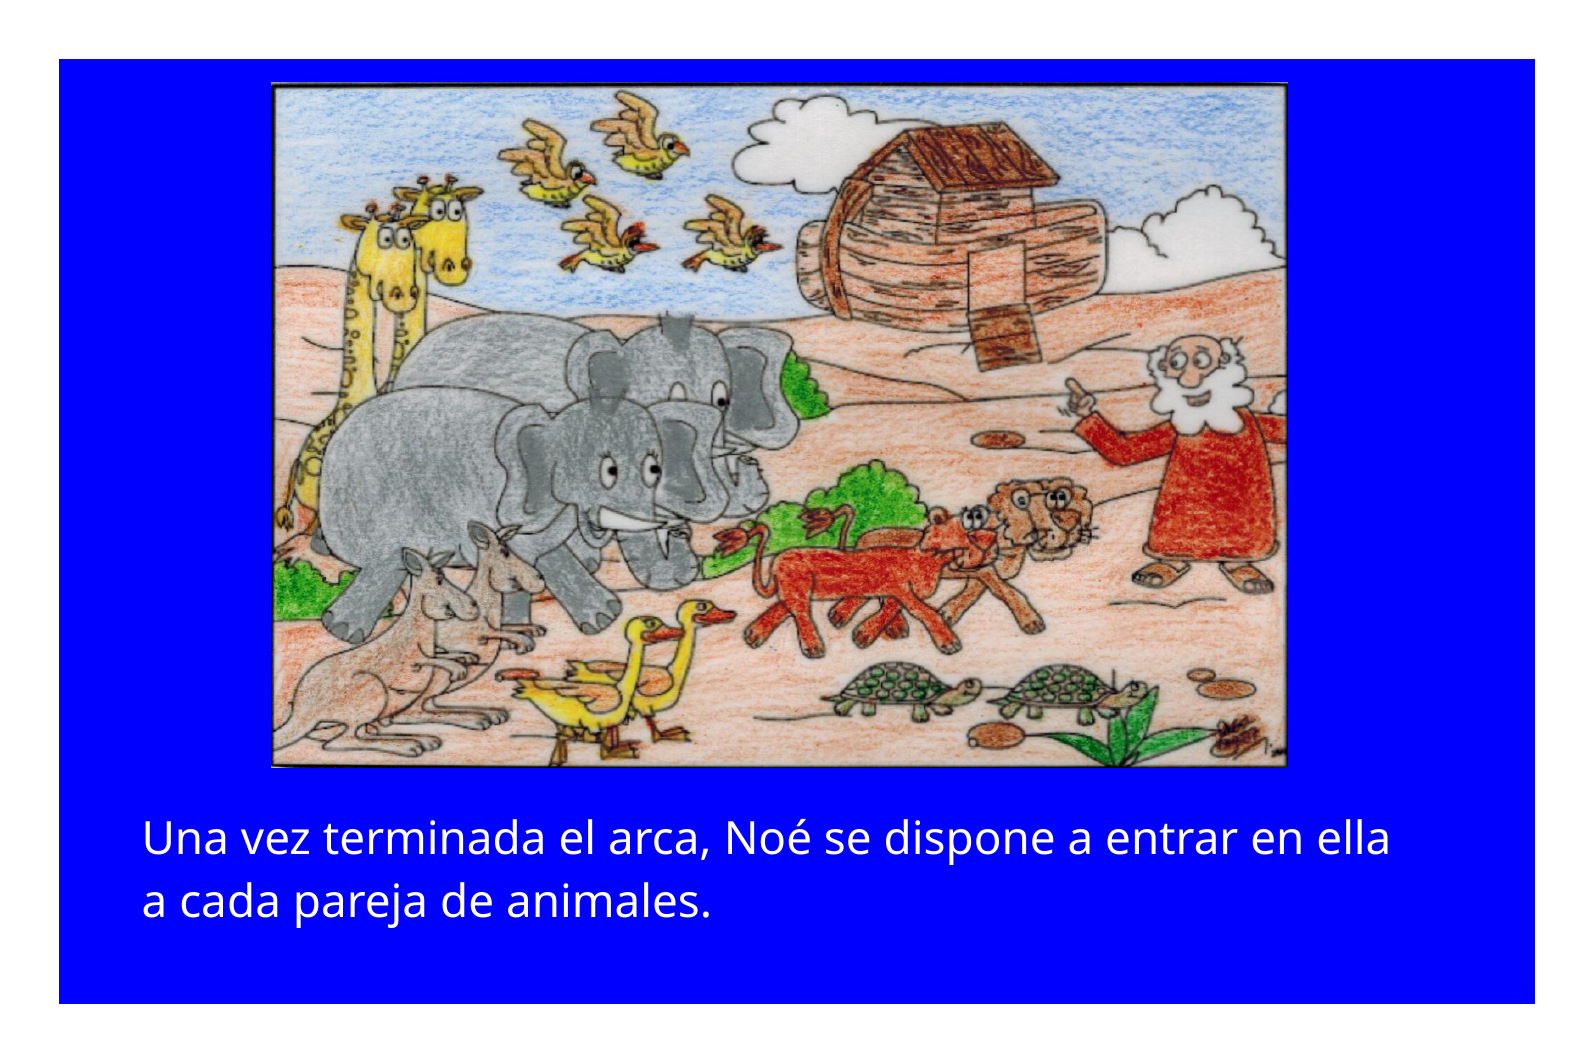

# Una vez terminada el arca, Noé se dispone a entrar en ella a cada pareja de animales.